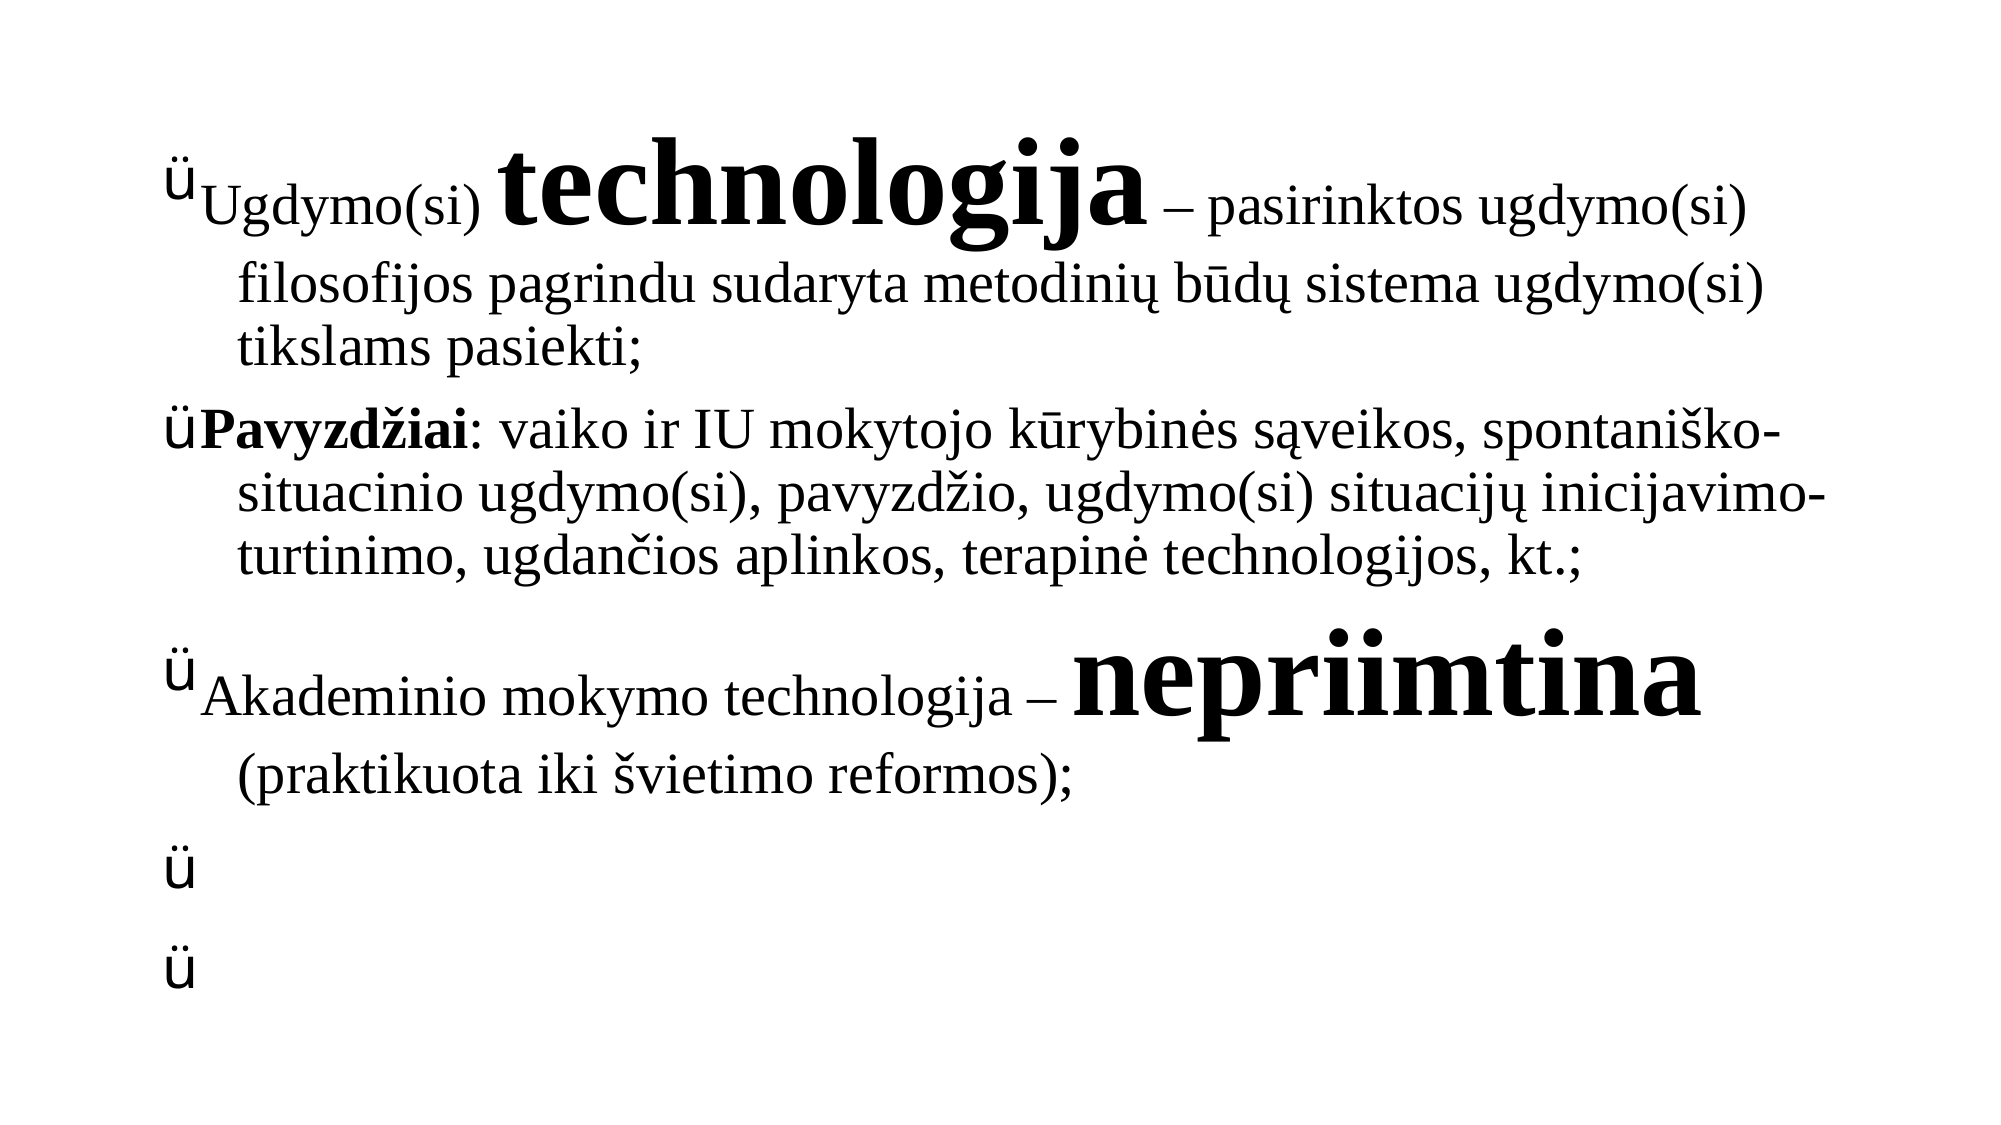

# Ugdymo(si) technologija – pasirinktos ugdymo(si) filosofijos pagrindu sudaryta metodinių būdų sistema ugdymo(si) tikslams pasiekti;
Pavyzdžiai: vaiko ir IU mokytojo kūrybinės sąveikos, spontaniško-situacinio ugdymo(si), pavyzdžio, ugdymo(si) situacijų inicijavimo-turtinimo, ugdančios aplinkos, terapinė technologijos, kt.;
Akademinio mokymo technologija – nepriimtina (praktikuota iki švietimo reformos);